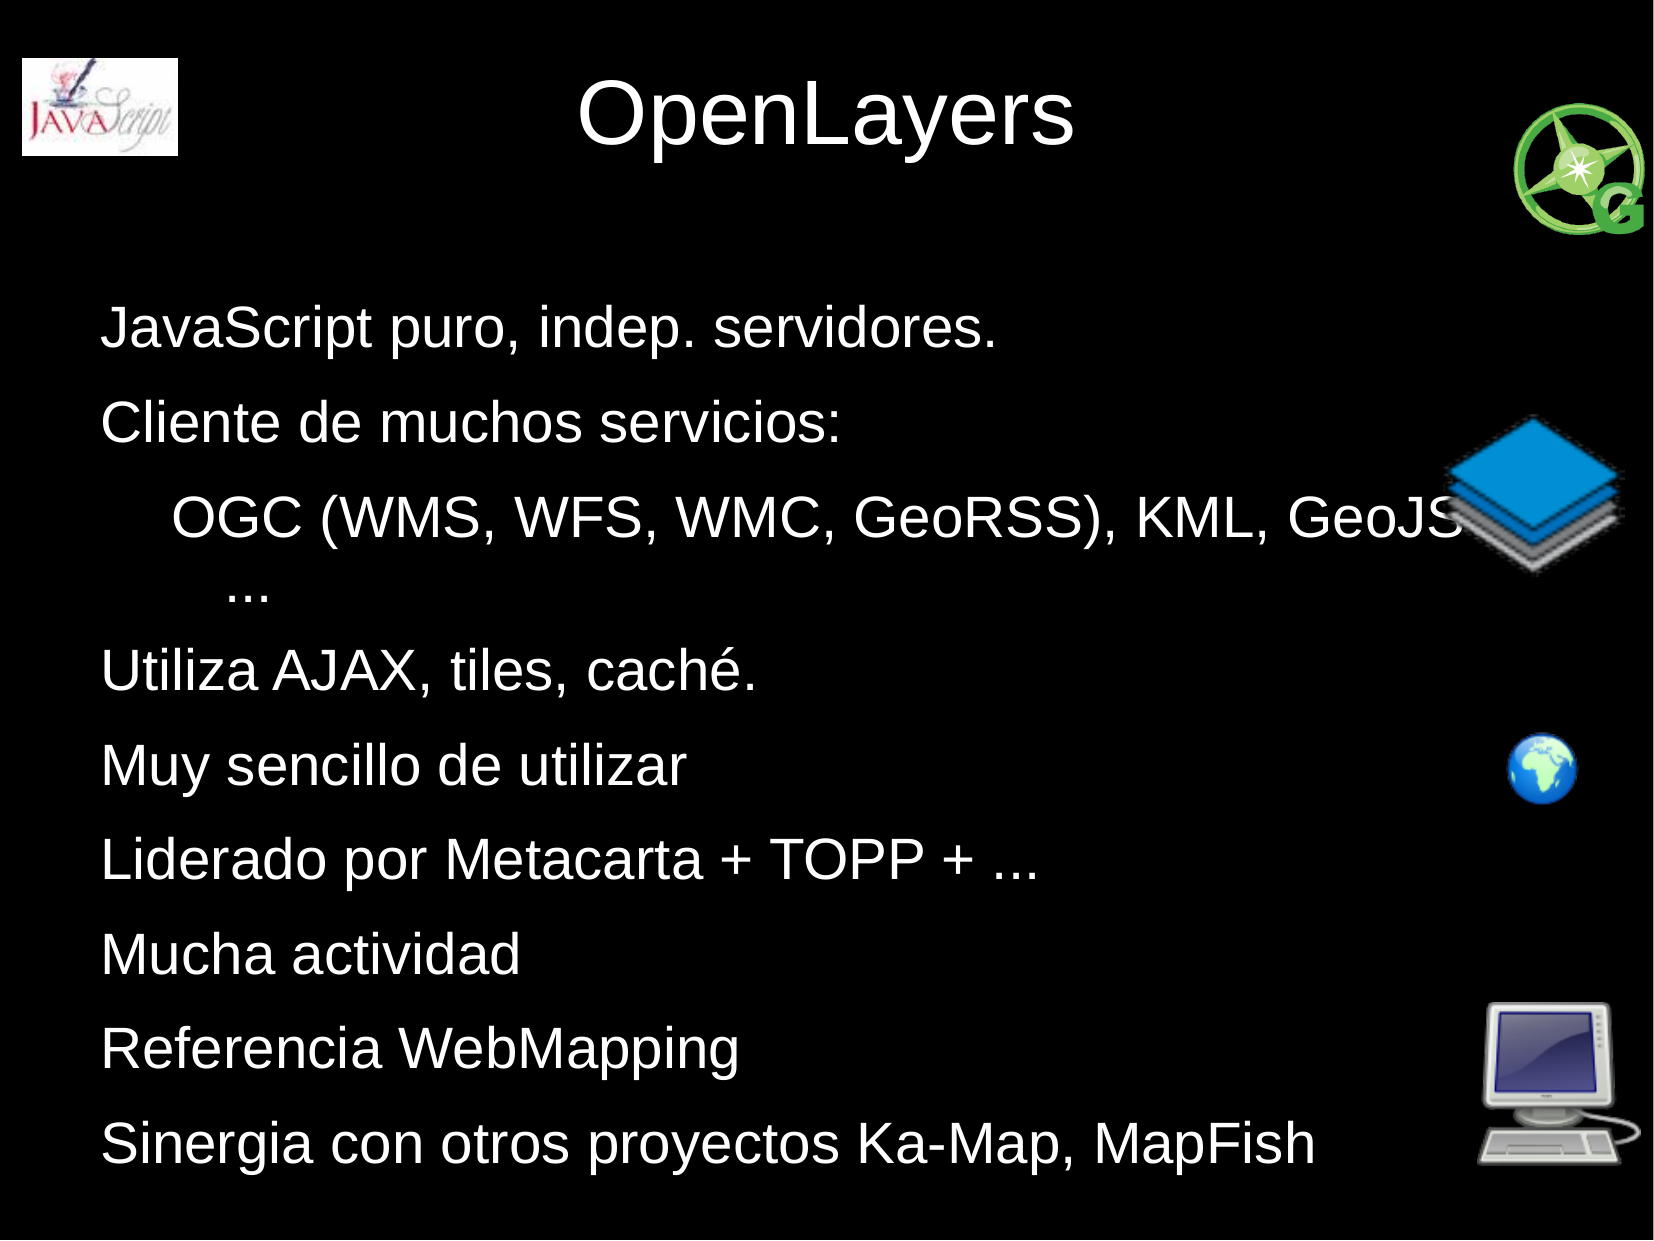

# OpenLayers
JavaScript puro, indep. servidores.
Cliente de muchos servicios:
OGC (WMS, WFS, WMC, GeoRSS), KML, GeoJSON, ...
Utiliza AJAX, tiles, caché.
Muy sencillo de utilizar
Liderado por Metacarta + TOPP + ...
Mucha actividad
Referencia WebMapping
Sinergia con otros proyectos Ka-Map, MapFish